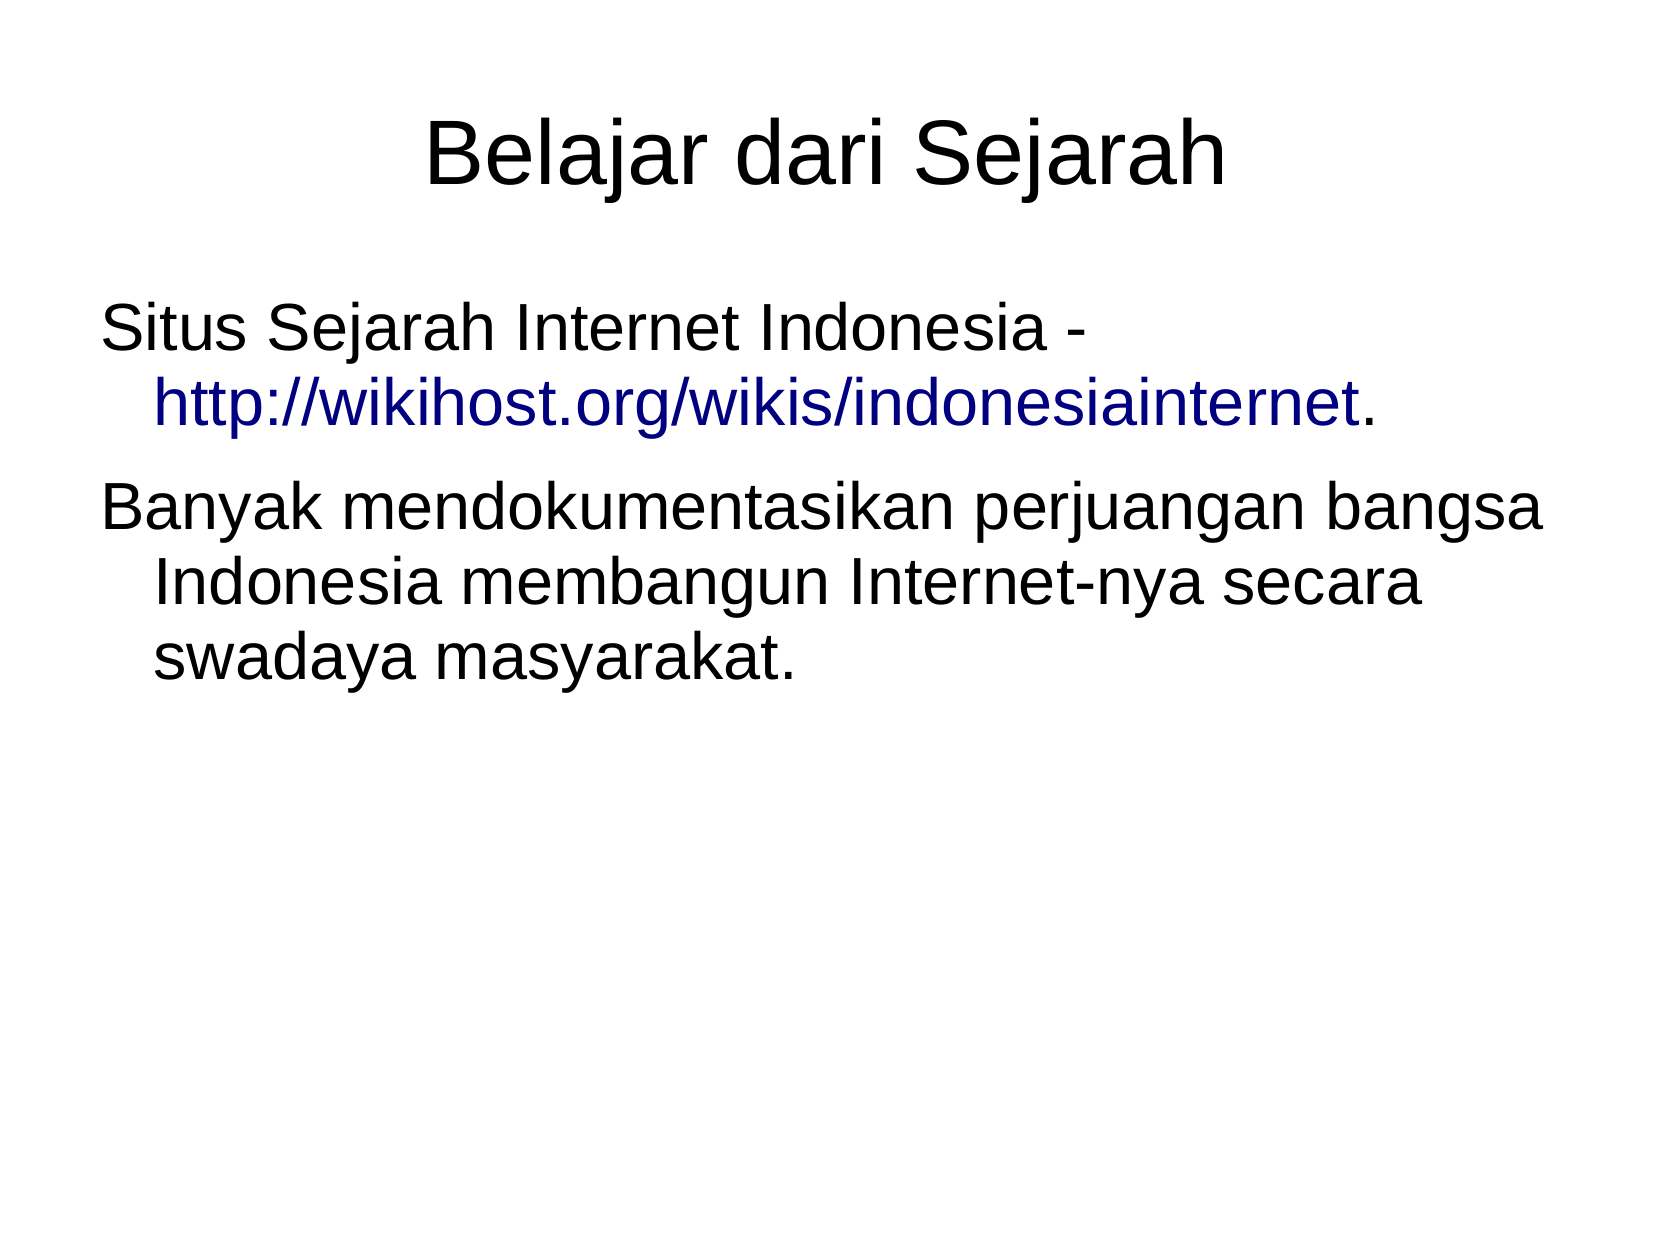

# Belajar dari Sejarah
Situs Sejarah Internet Indonesia - http://wikihost.org/wikis/indonesiainternet.
Banyak mendokumentasikan perjuangan bangsa Indonesia membangun Internet-nya secara swadaya masyarakat.